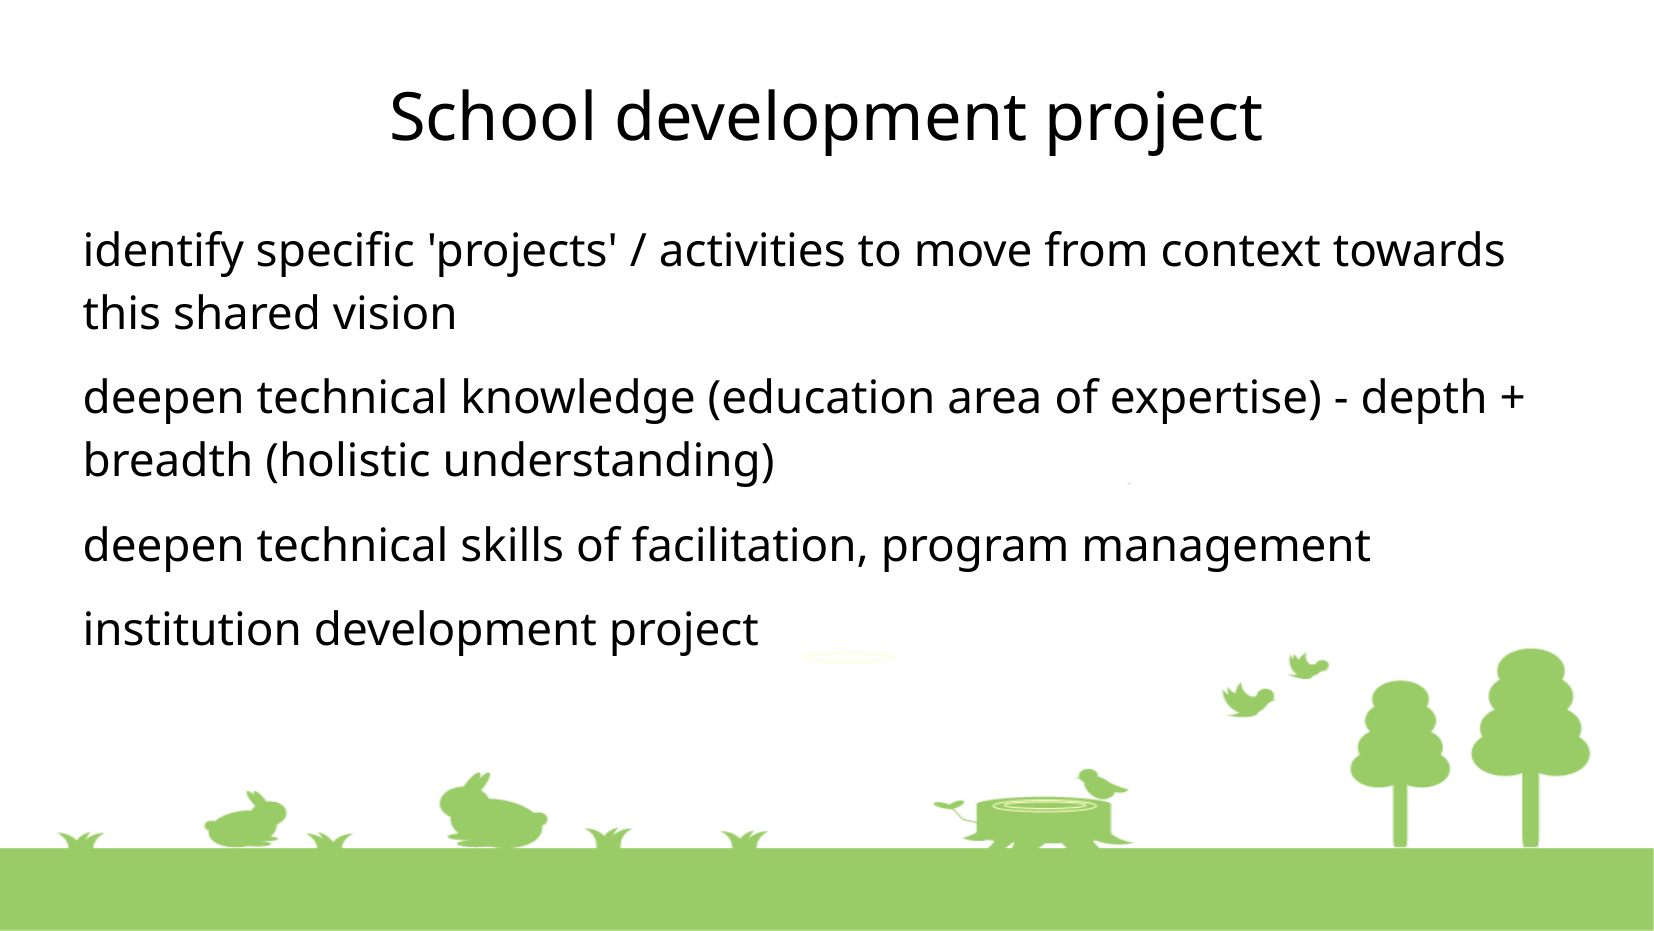

# School development project
identify specific 'projects' / activities to move from context towards this shared vision
deepen technical knowledge (education area of expertise) - depth + breadth (holistic understanding)
deepen technical skills of facilitation, program management
institution development project